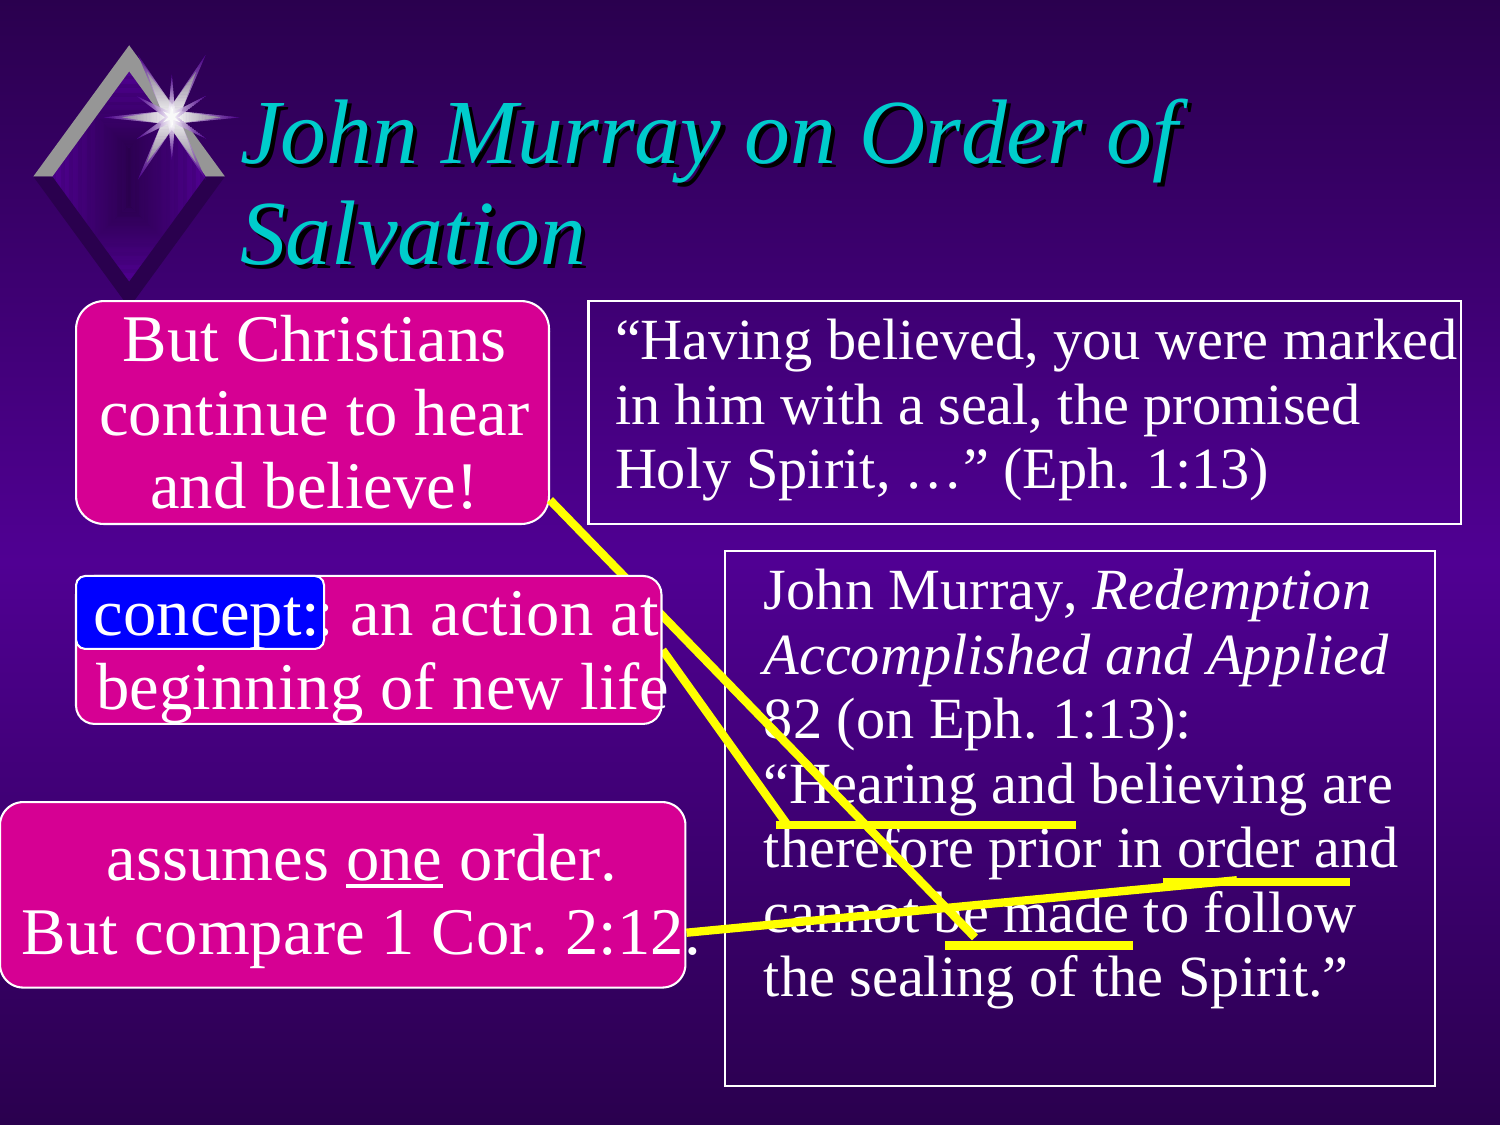

# John Murray on Order of Salvation
“Having believed, you were marked in him with a seal, the promised Holy Spirit, …” (Eph. 1:13)
But Christians
continue to hear
and believe!
John Murray, Redemption Accomplished and Applied 82 (on Eph. 1:13): “Hearing and believing are therefore prior in order and cannot be made to follow the sealing of the Spirit.”
concept: an action at
beginning of new life
concept:
assumes one order.
But compare 1 Cor. 2:12.